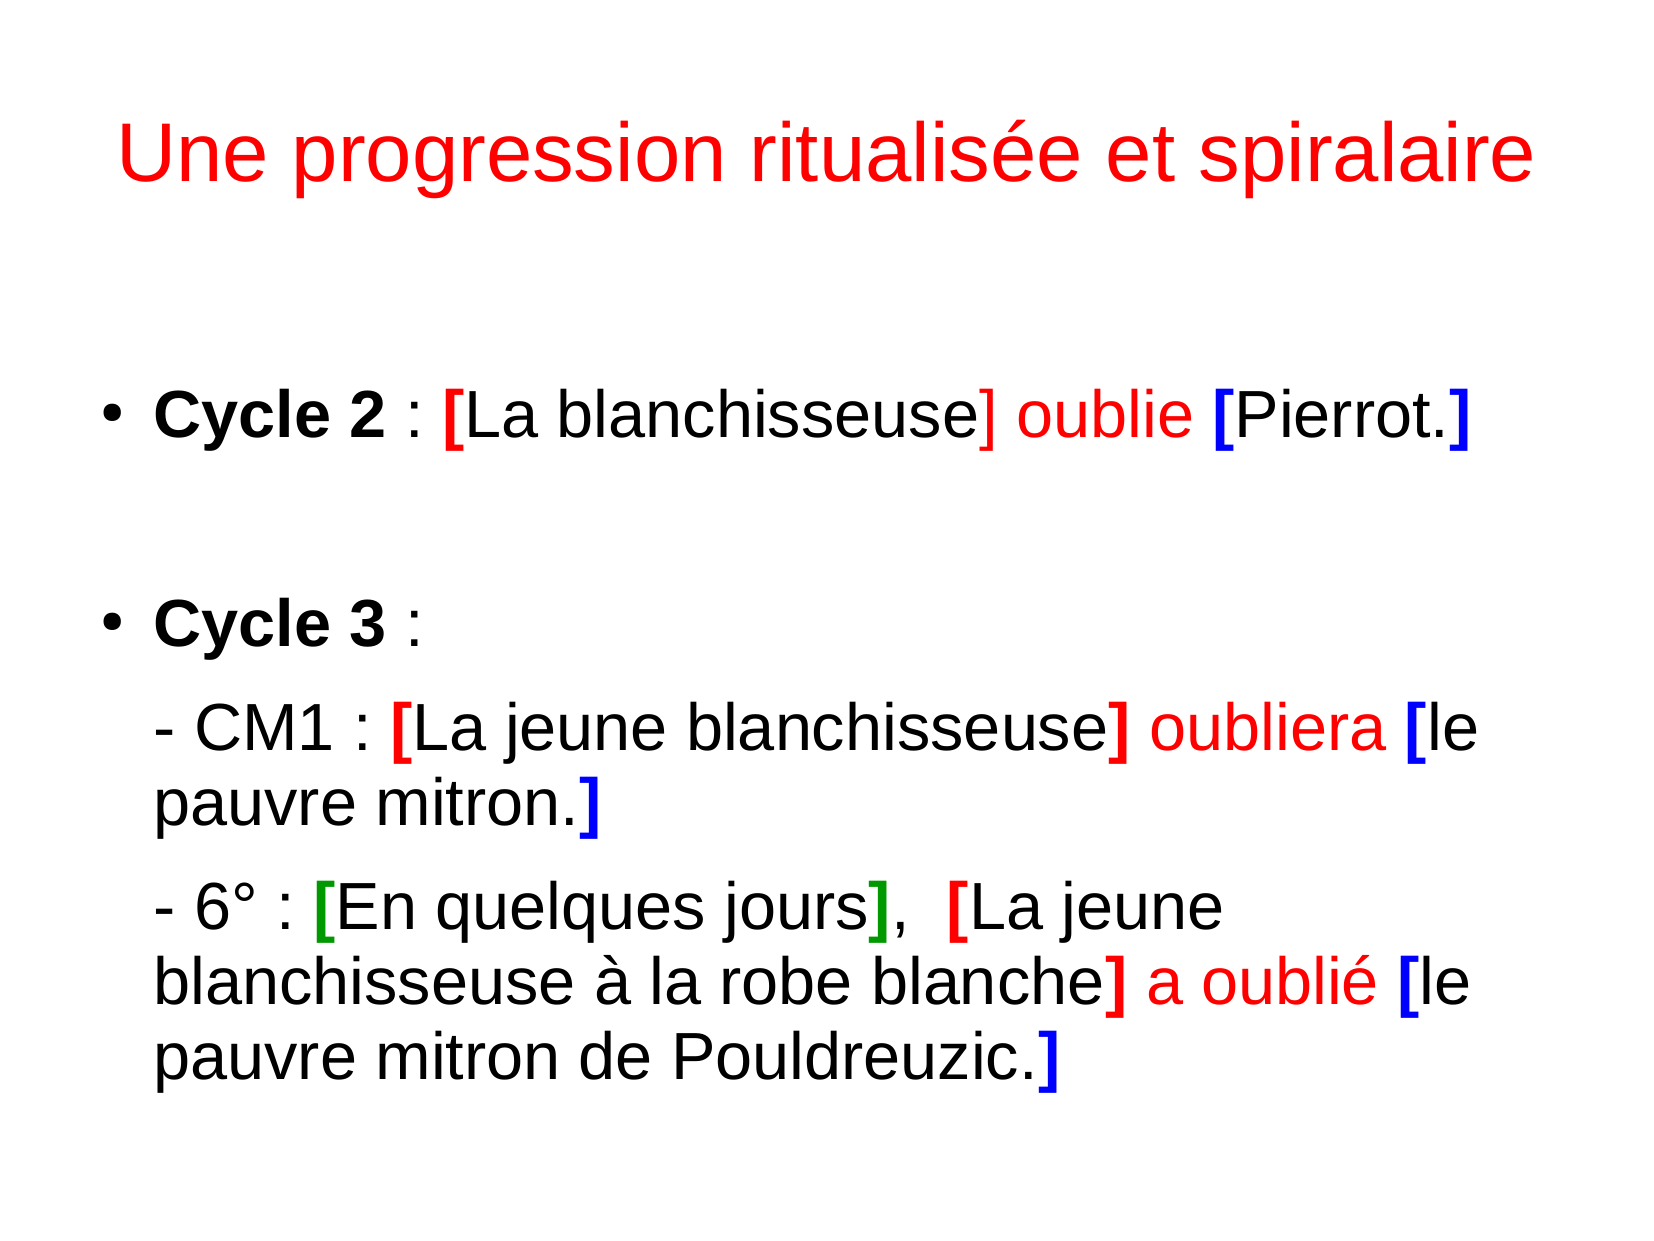

# Une progression ritualisée et spiralaire
Cycle 2 : [La blanchisseuse] oublie [Pierrot.]
Cycle 3 :
- CM1 : [La jeune blanchisseuse] oubliera [le pauvre mitron.]
- 6° : [En quelques jours], [La jeune blanchisseuse à la robe blanche] a oublié [le pauvre mitron de Pouldreuzic.]